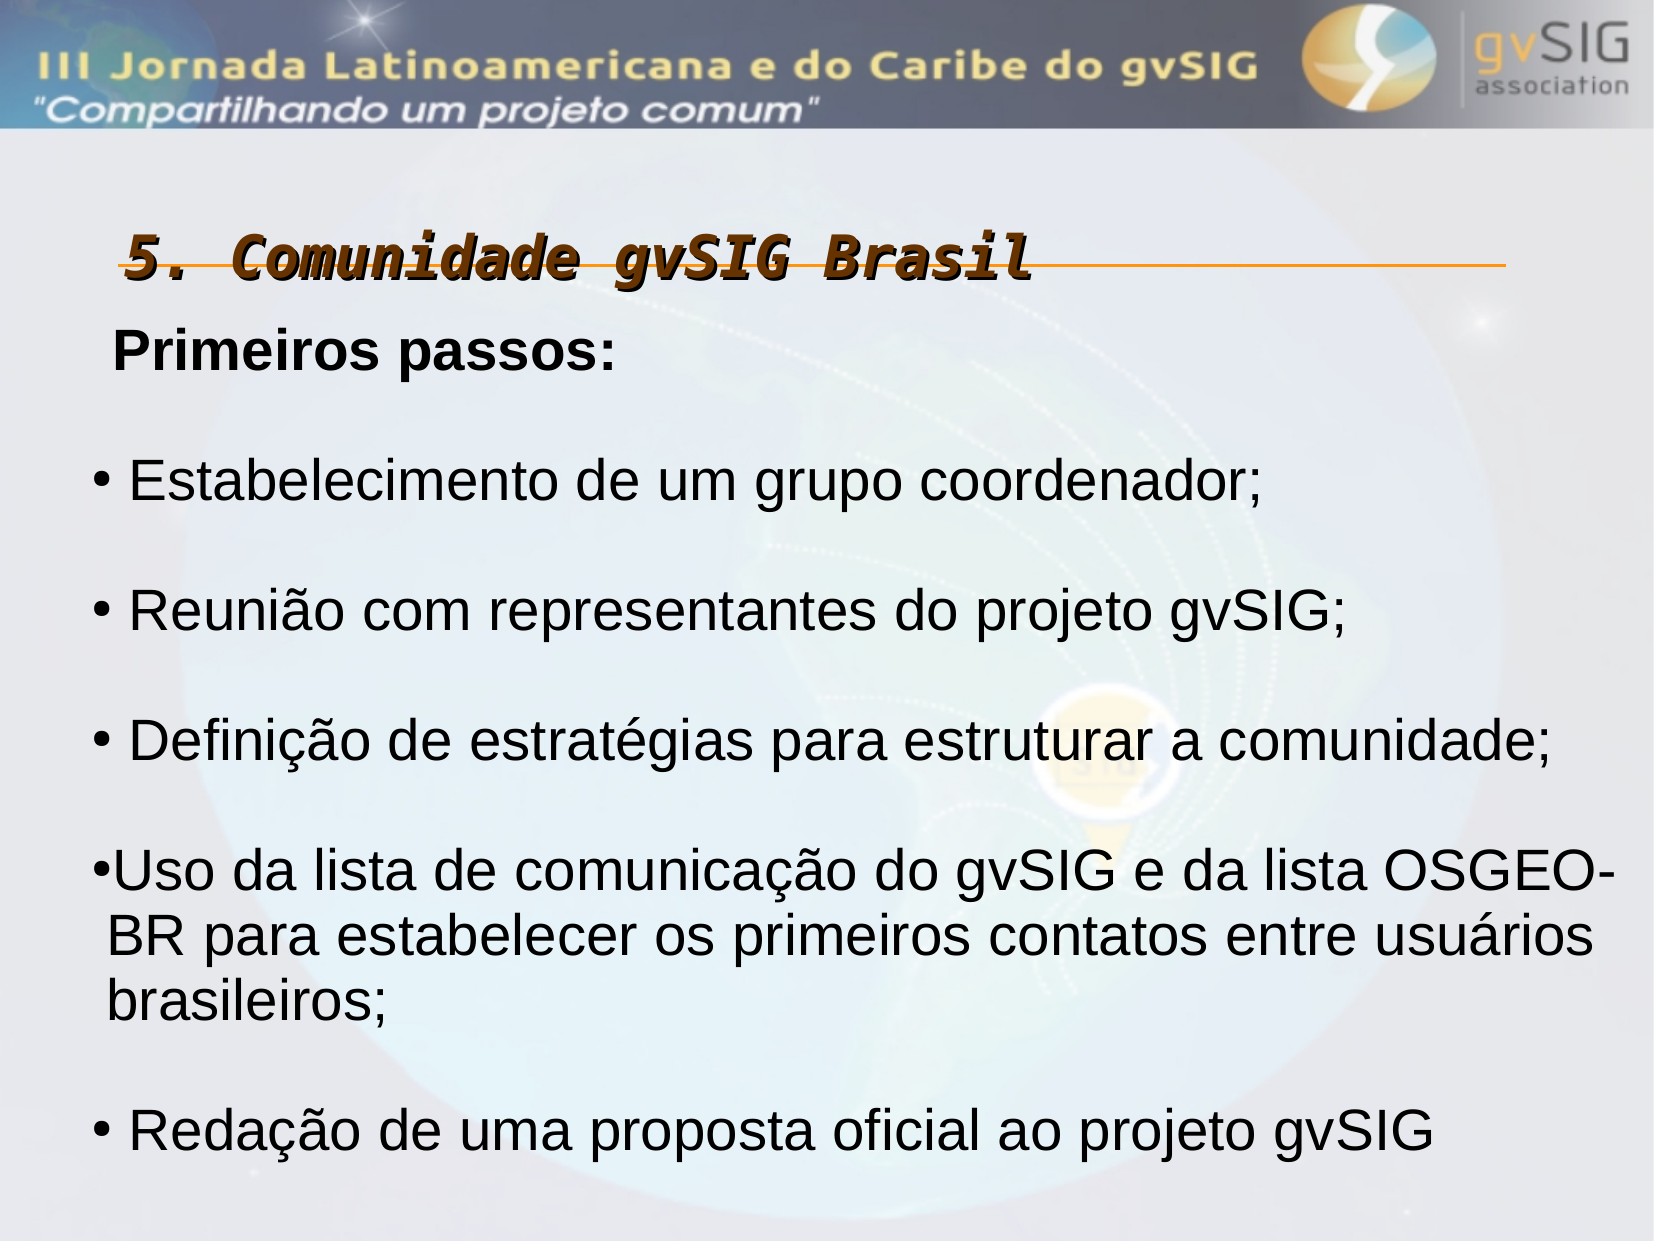

5. Comunidade gvSIG Brasil
Primeiros passos:
 Estabelecimento de um grupo coordenador;
 Reunião com representantes do projeto gvSIG;
 Definição de estratégias para estruturar a comunidade;
Uso da lista de comunicação do gvSIG e da lista OSGEO-BR para estabelecer os primeiros contatos entre usuários brasileiros;
 Redação de uma proposta oficial ao projeto gvSIG